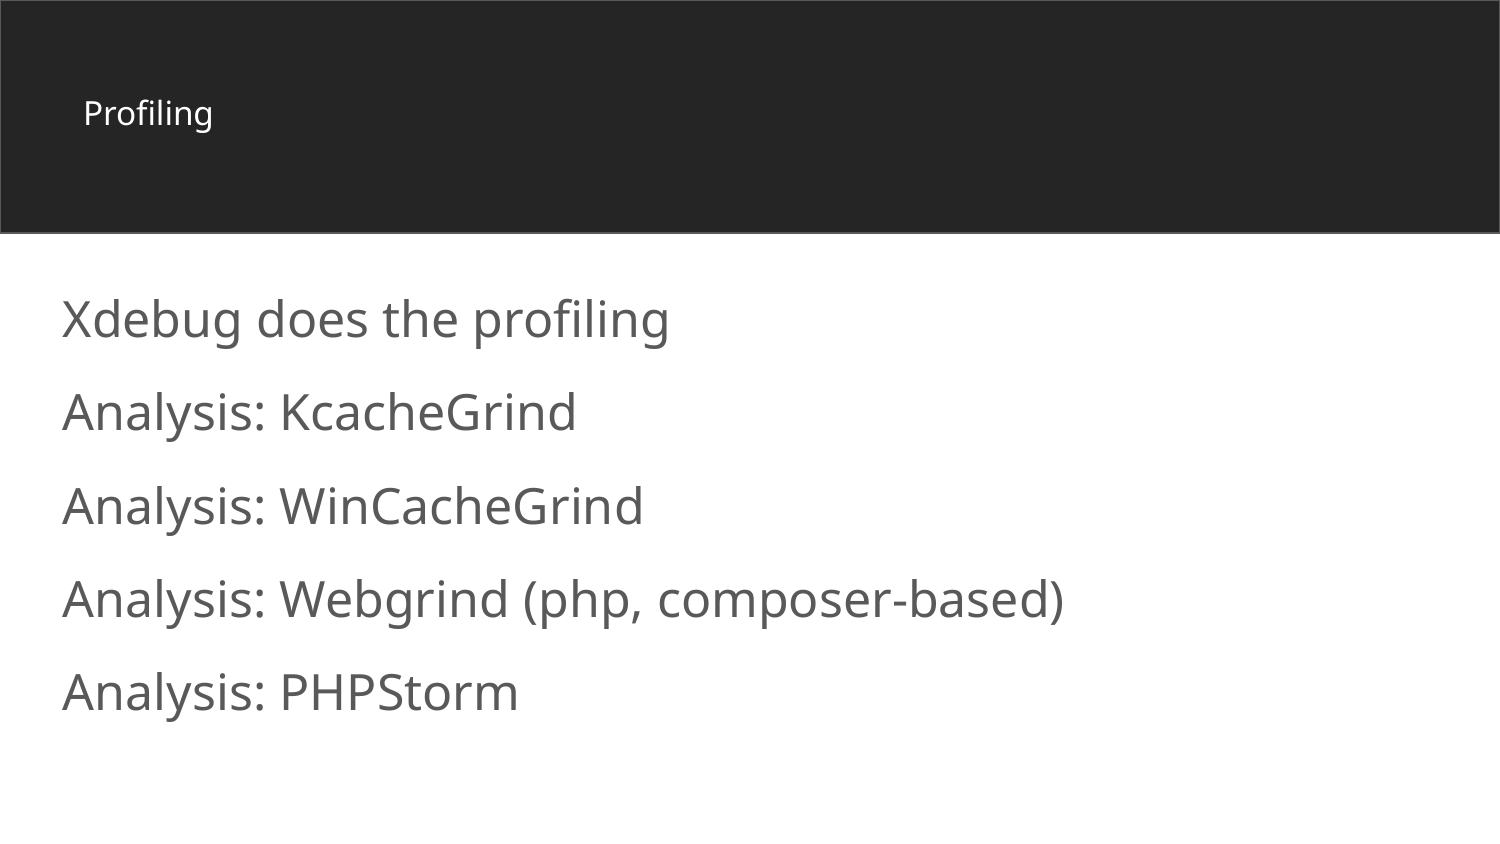

Profiling
# Xdebug does the profiling
Analysis: KcacheGrind
Analysis: WinCacheGrind
Analysis: Webgrind (php, composer-based)
Analysis: PHPStorm